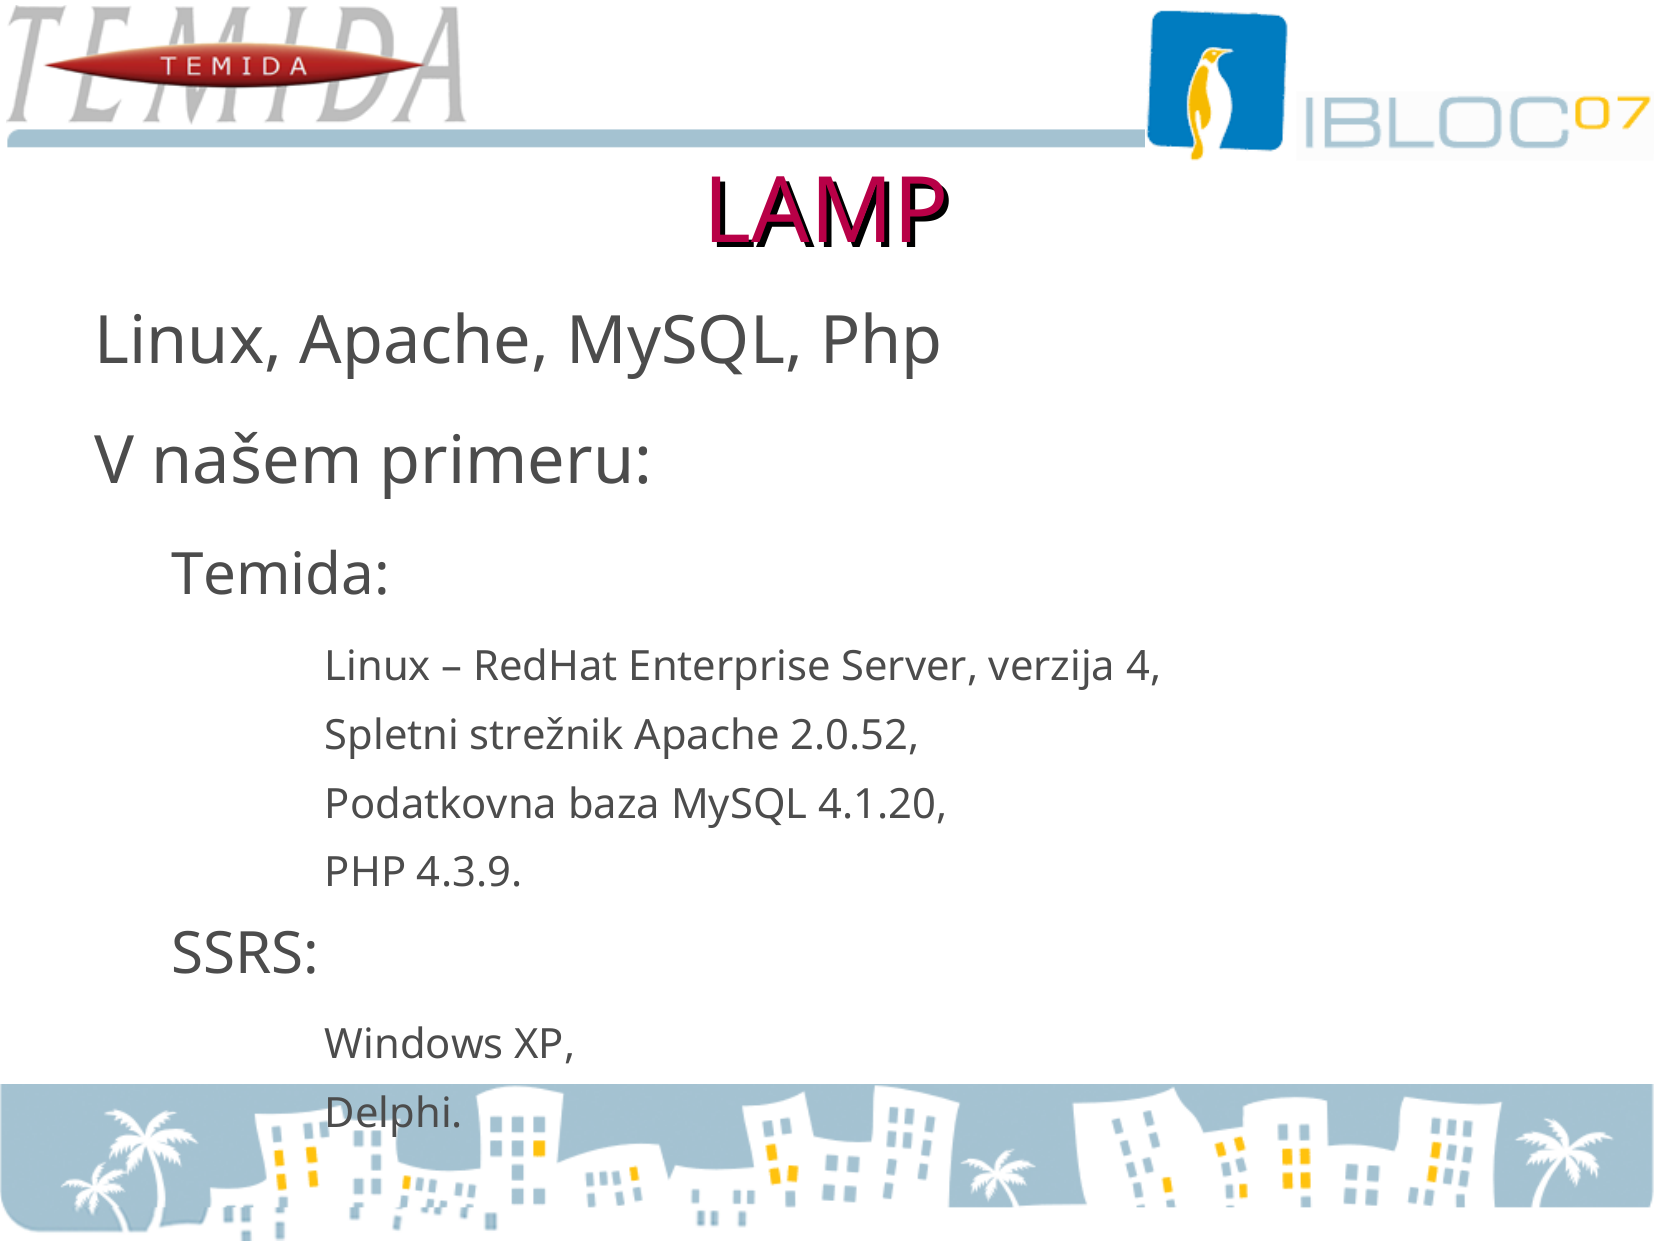

# LAMP
Linux, Apache, MySQL, Php
V našem primeru:
Temida:
Linux – RedHat Enterprise Server, verzija 4,
Spletni strežnik Apache 2.0.52,
Podatkovna baza MySQL 4.1.20,
PHP 4.3.9.
SSRS:
Windows XP,
Delphi.